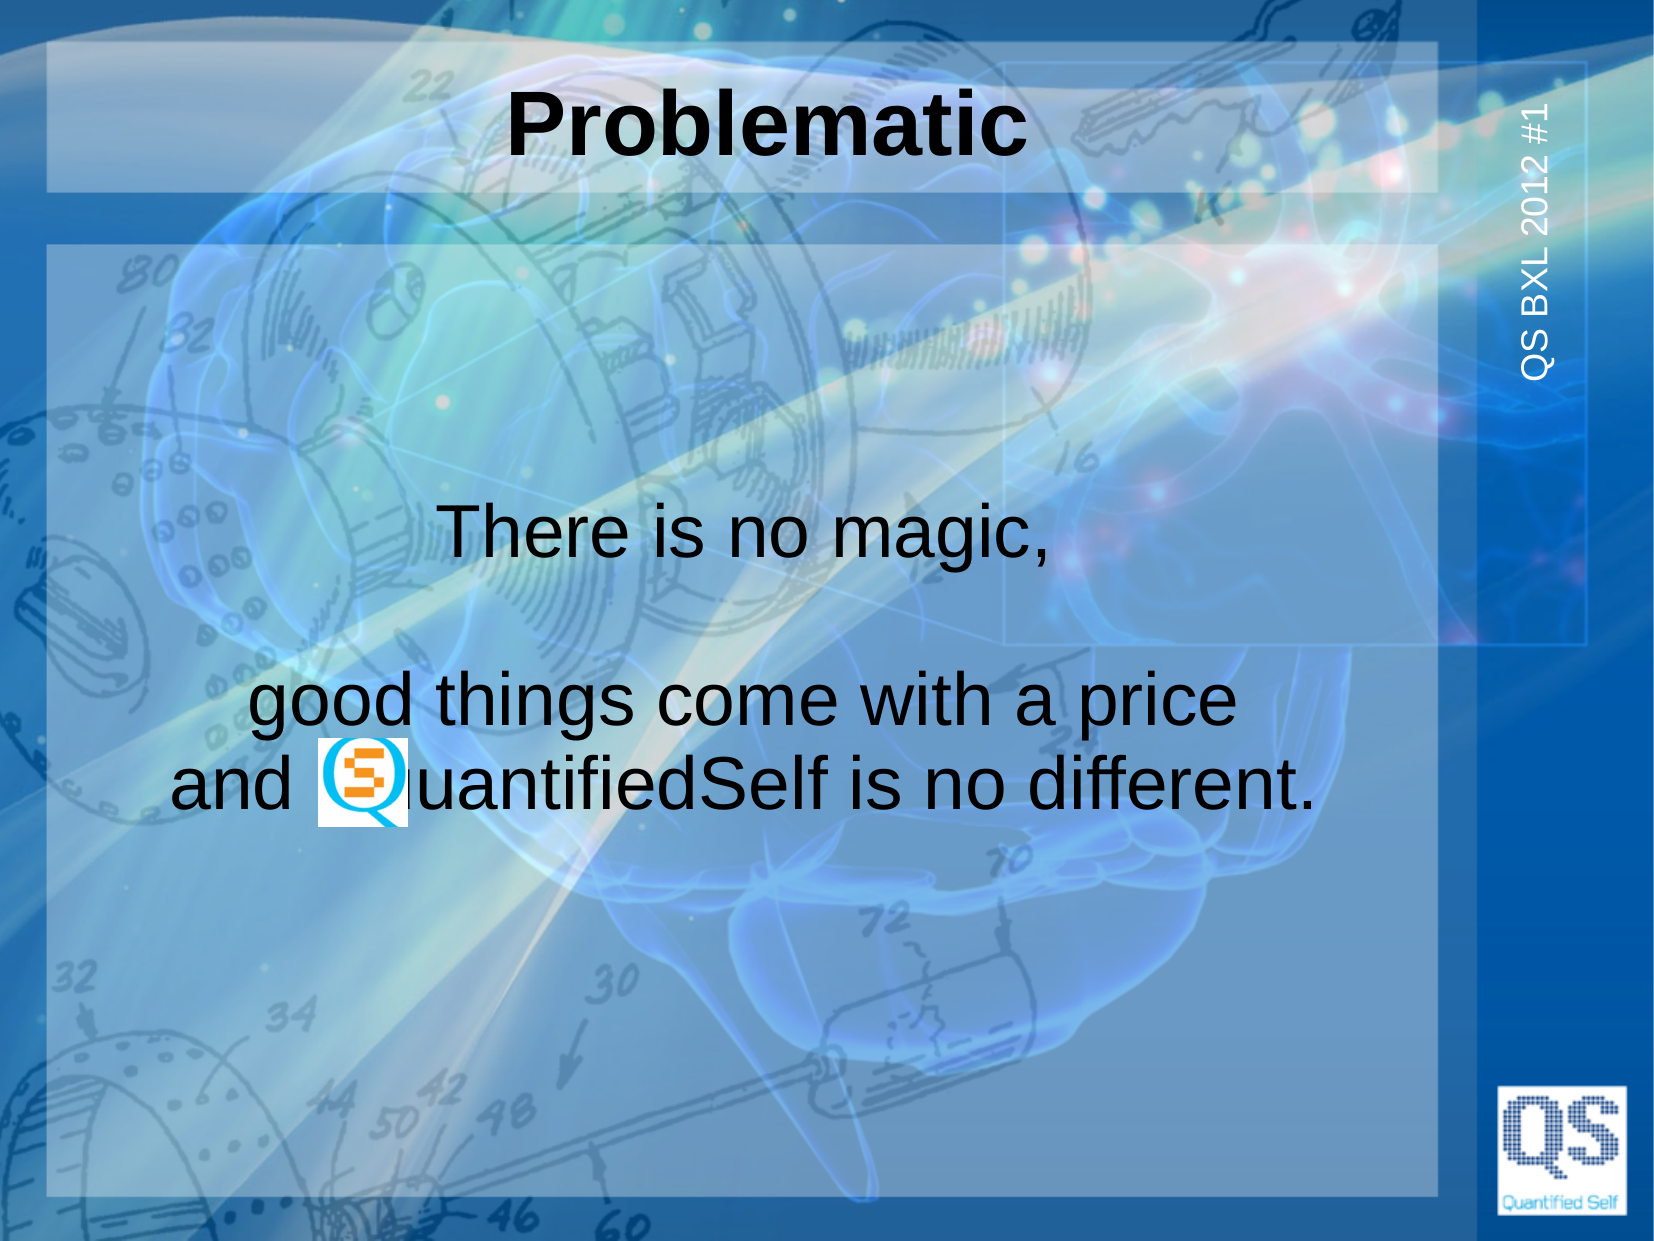

# Problematic
There is no magic,
good things come with a price
and QuuantifiedSelf is no different.